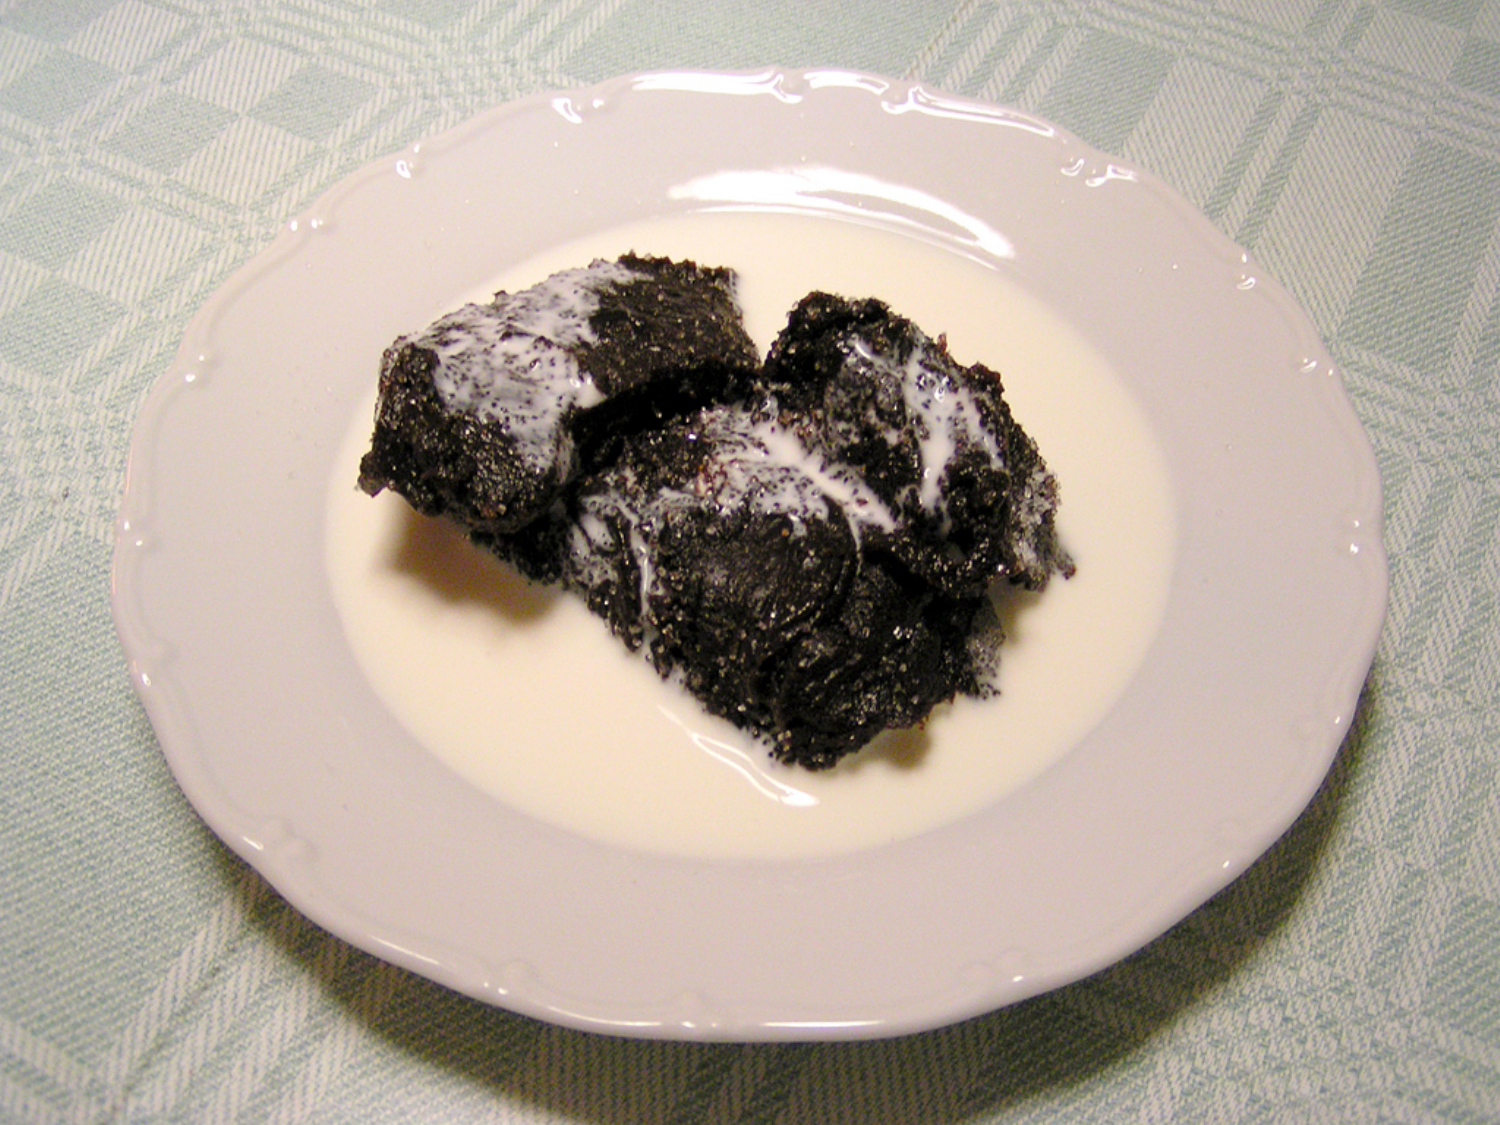

# GLASBA IN PREHRANA
GLASBA: Jean Sibelius – Finlandia
DANES: finska rock in metal glasba:
 HIM, Lordi, Nigtwish, Apocalyptica
PREHRANA: tradicionalna – ribe
in jelenje meso.
Pita z ribjim ali svinjskim mesom.
Mämmi – tradicionalna
velikonočna jed